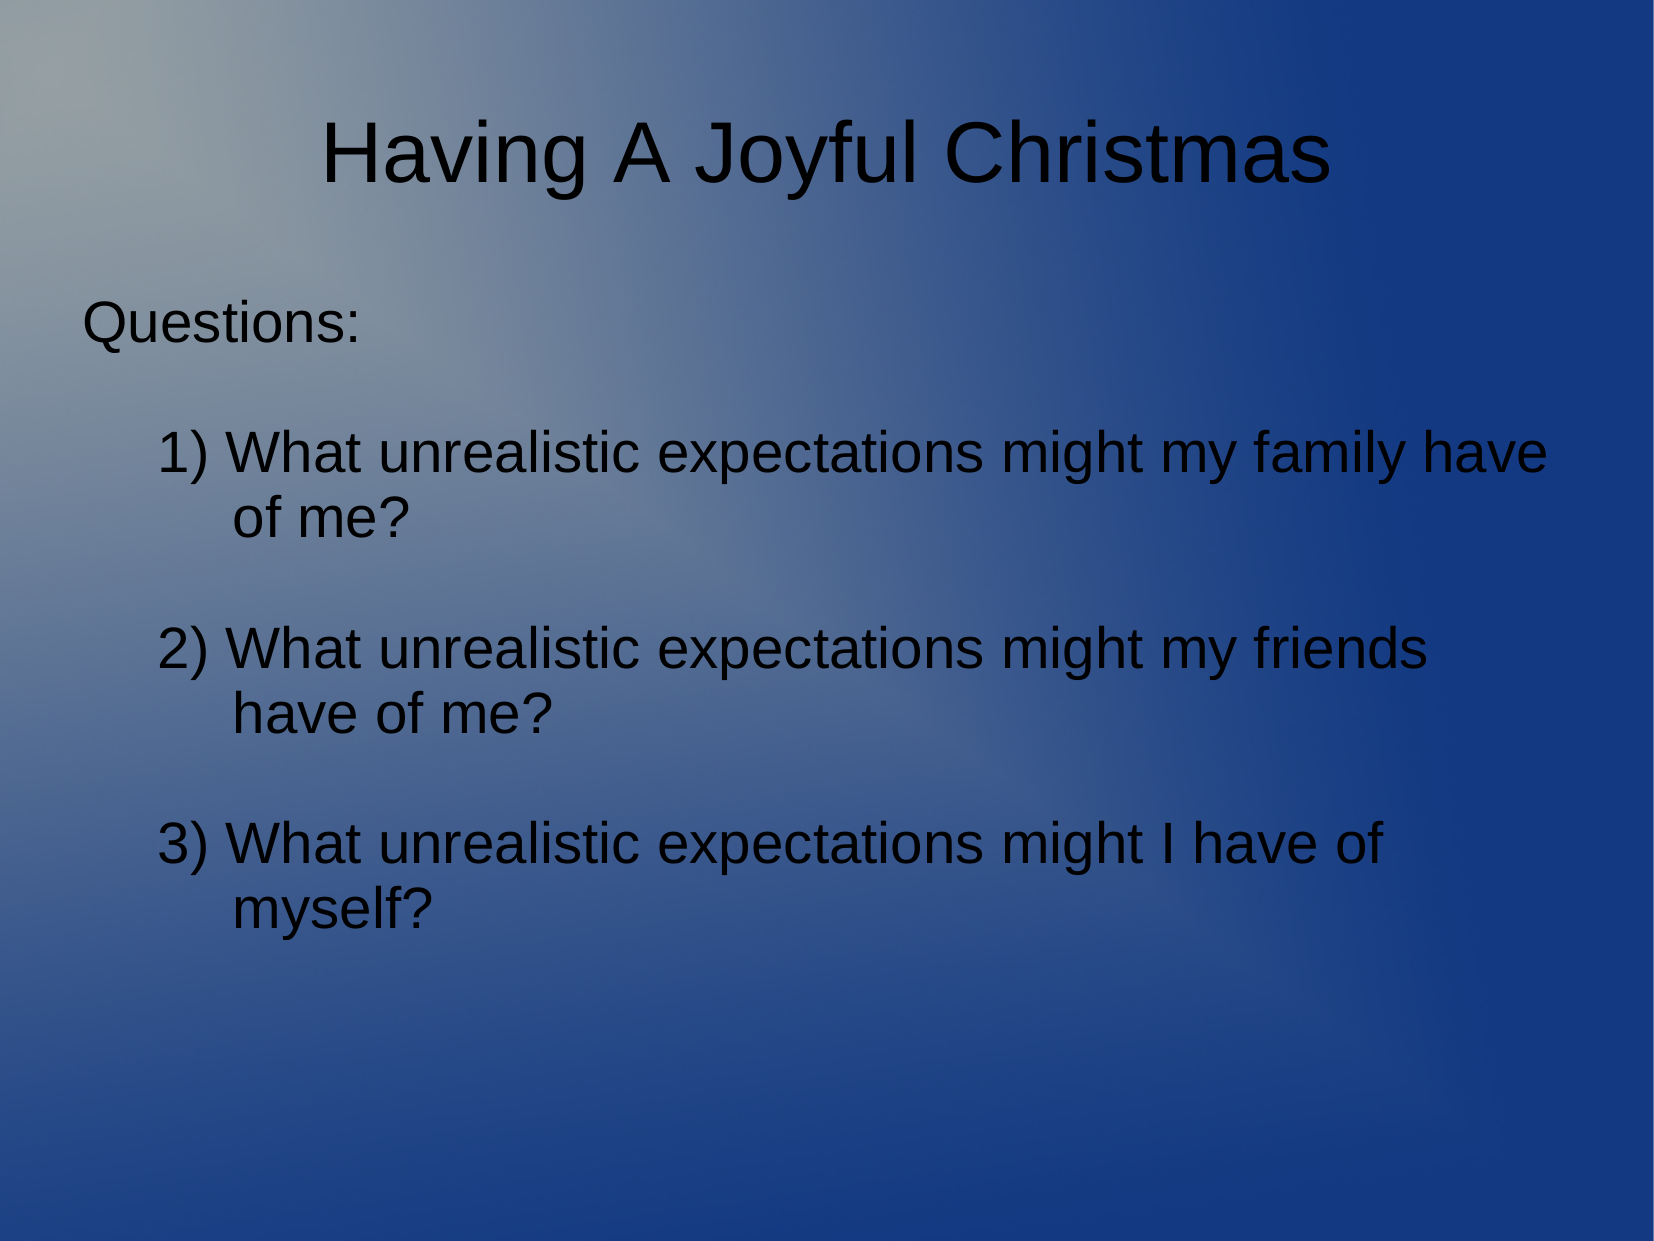

# Having A Joyful Christmas
Questions:
	1) What unrealistic expectations might my family have 		of me?
	2) What unrealistic expectations might my friends 			have of me?
	3) What unrealistic expectations might I have of 				myself?